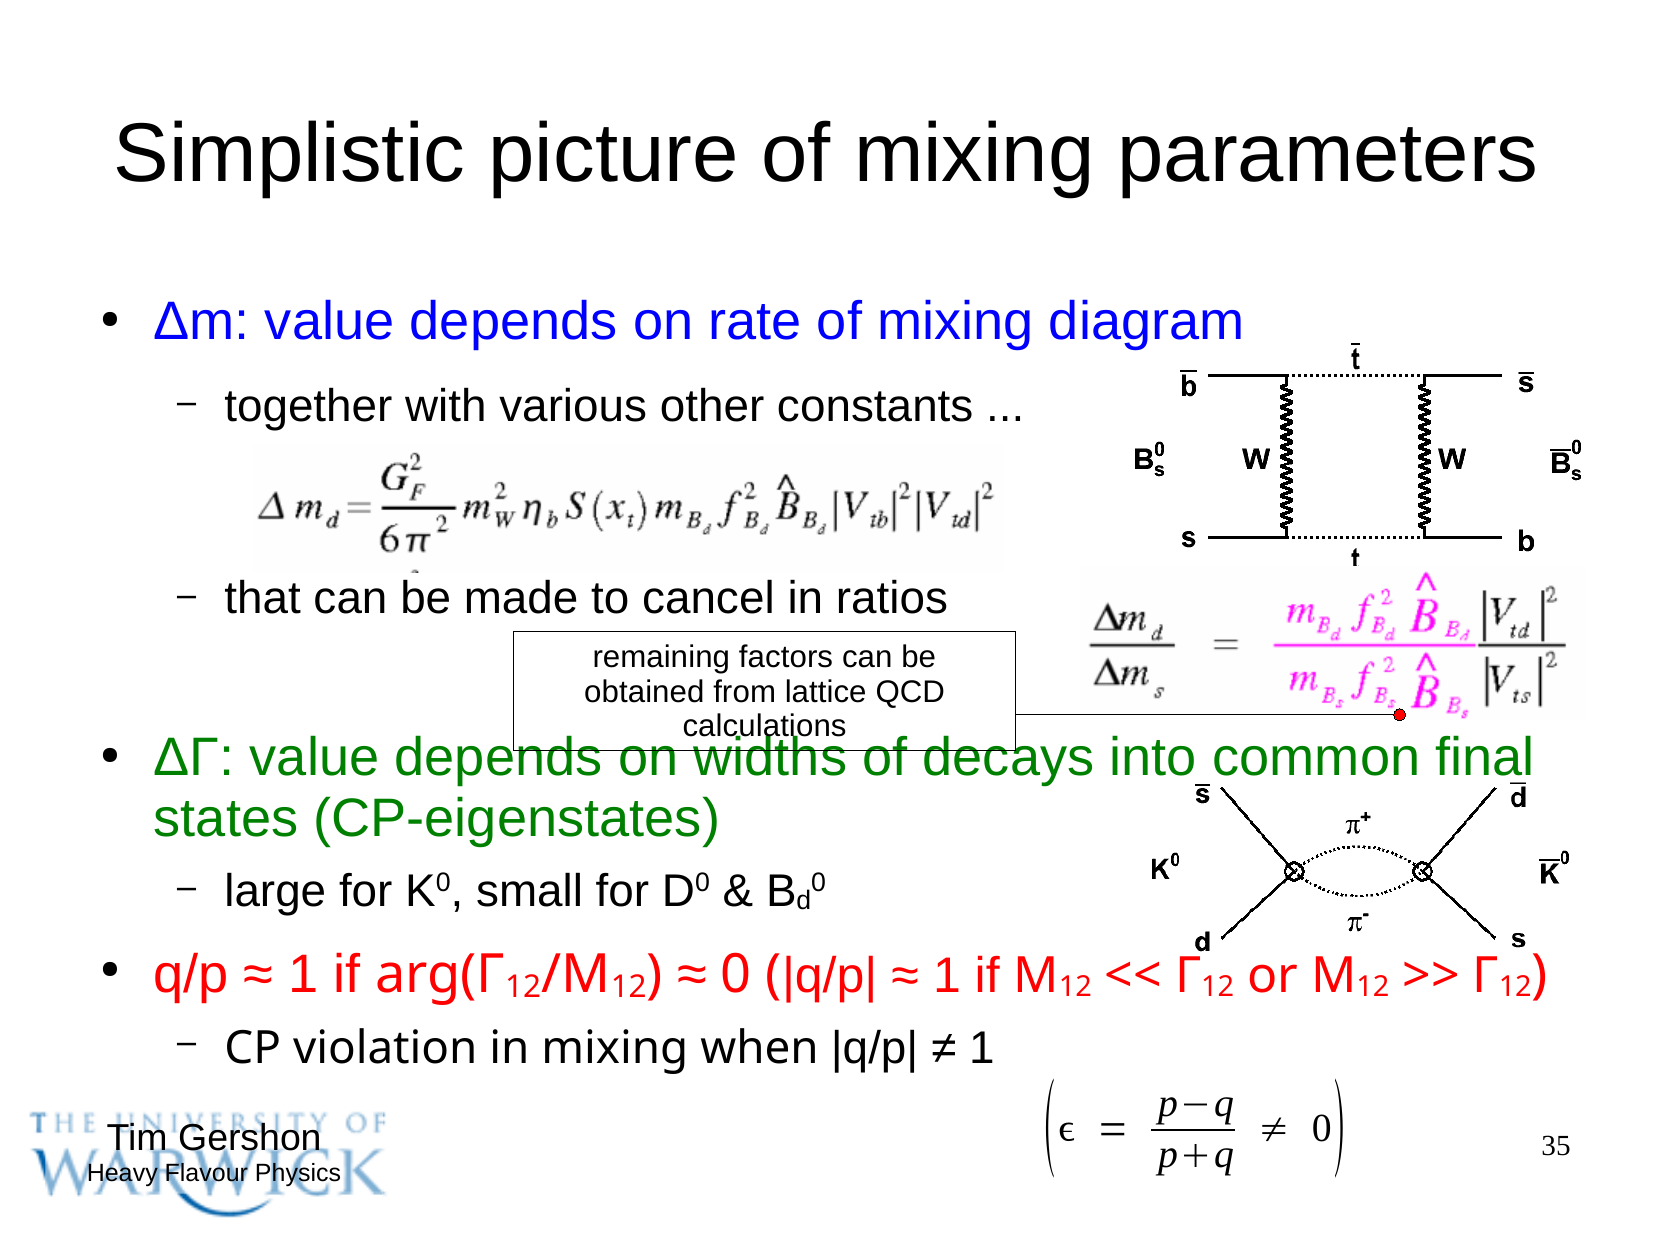

# Simplistic picture of mixing parameters
Δm: value depends on rate of mixing diagram
together with various other constants ...
that can be made to cancel in ratios
ΔΓ: value depends on widths of decays into common final states (CP-eigenstates)
large for K0, small for D0 & Bd0
q/p ≈ 1 if arg(Γ12/M12) ≈ 0 (|q/p| ≈ 1 if M12 << Γ12 or M12 >> Γ12)
CP violation in mixing when |q/p| ≠ 1
remaining factors can be obtained from lattice QCD calculations
Tim Gershon
Heavy Flavour Physics
35